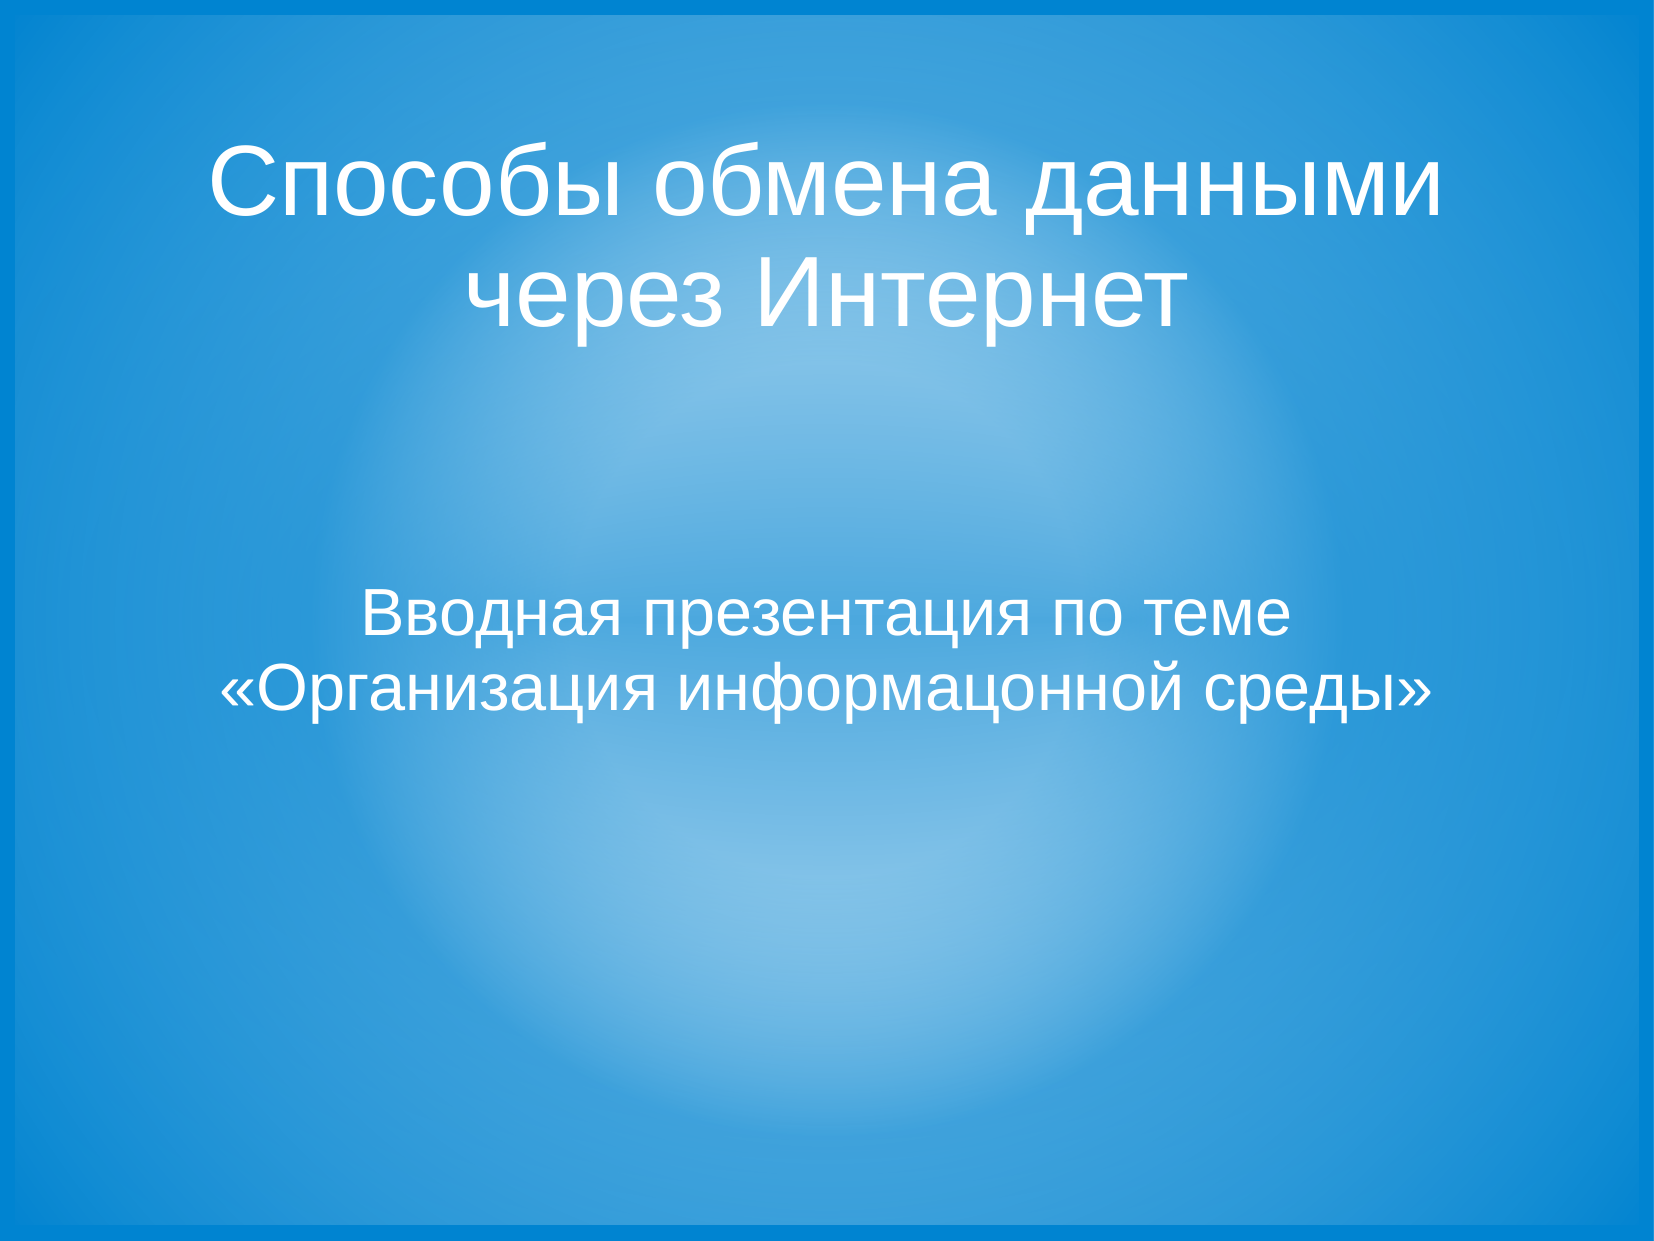

# Способы обмена данными через Интернет
Вводная презентация по теме
«Организация информацонной среды»